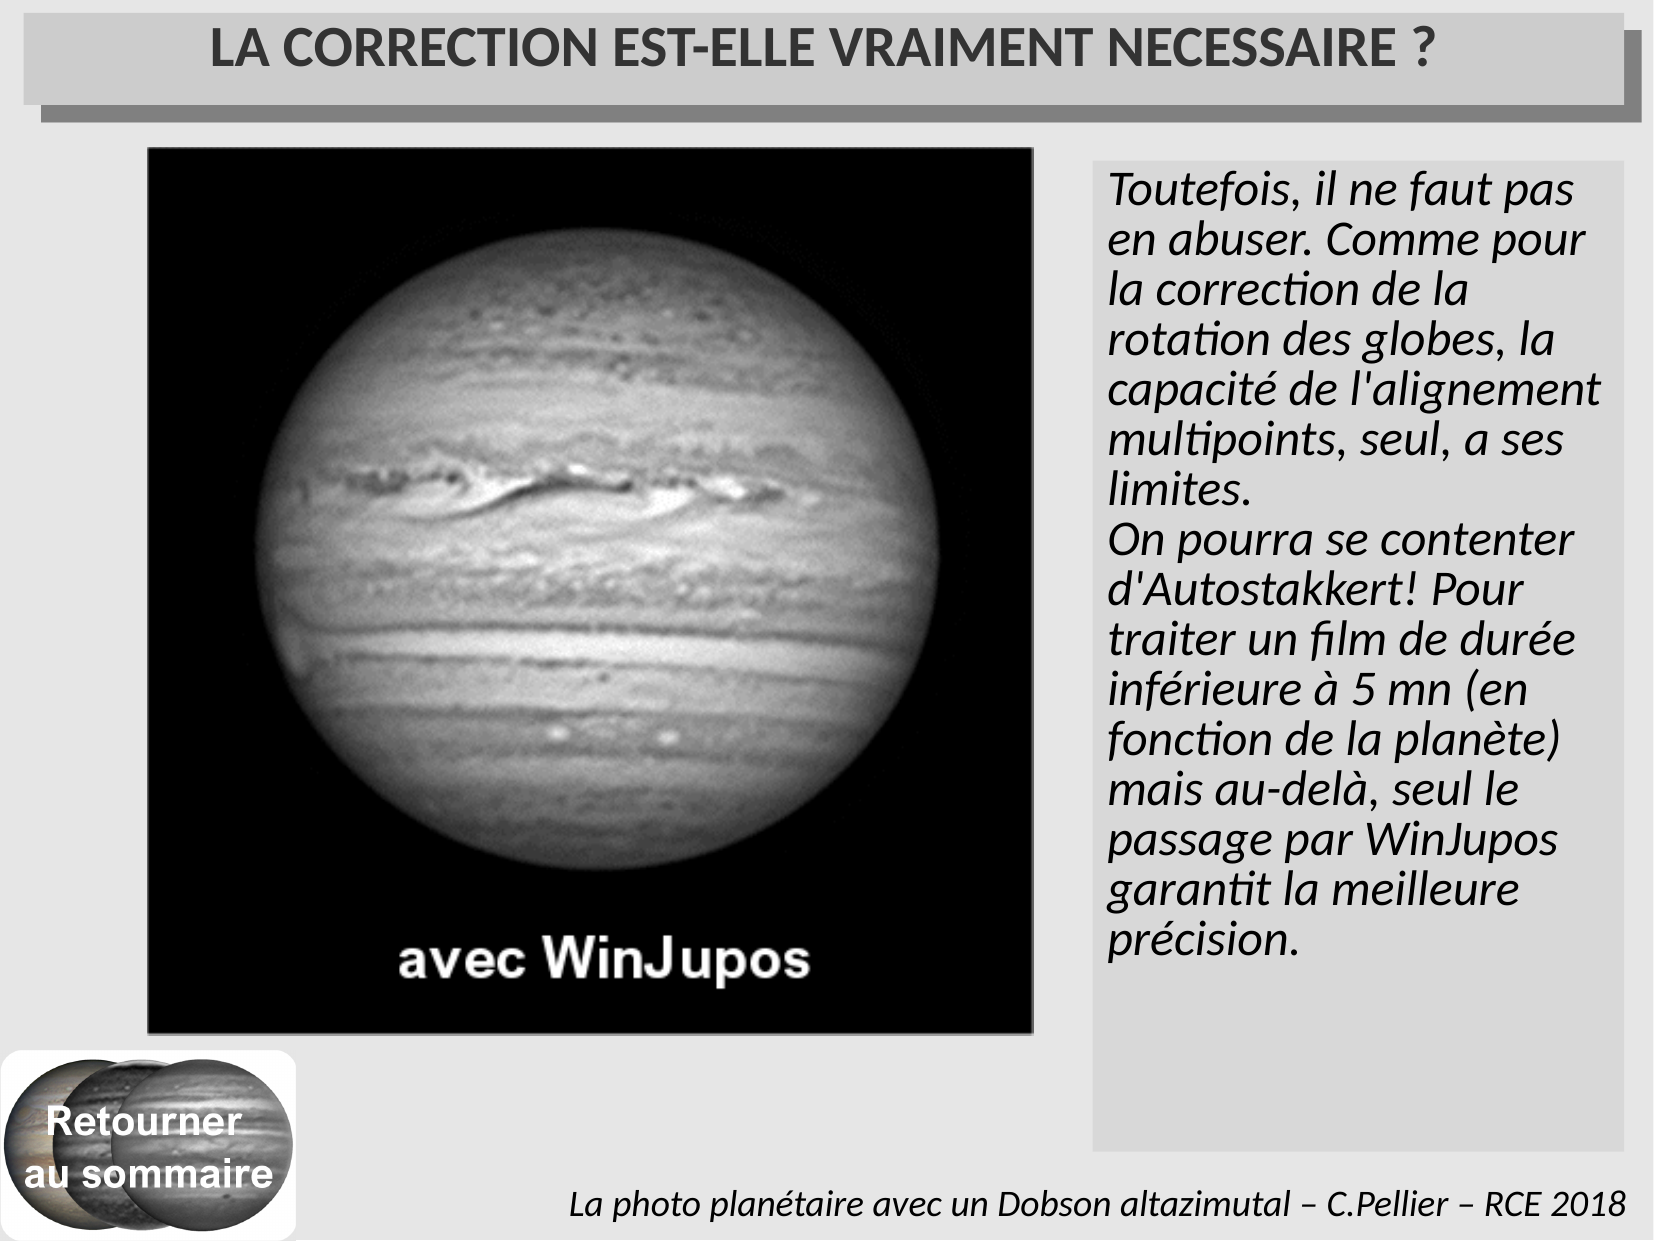

LA CORRECTION EST-ELLE VRAIMENT NECESSAIRE ?
Toutefois, il ne faut pas en abuser. Comme pour la correction de la rotation des globes, la capacité de l'alignement multipoints, seul, a ses limites.
On pourra se contenter d'Autostakkert! Pour traiter un film de durée inférieure à 5 mn (en fonction de la planète) mais au-delà, seul le passage par WinJupos garantit la meilleure précision.
La photo planétaire avec un Dobson altazimutal – C.Pellier – RCE 2018